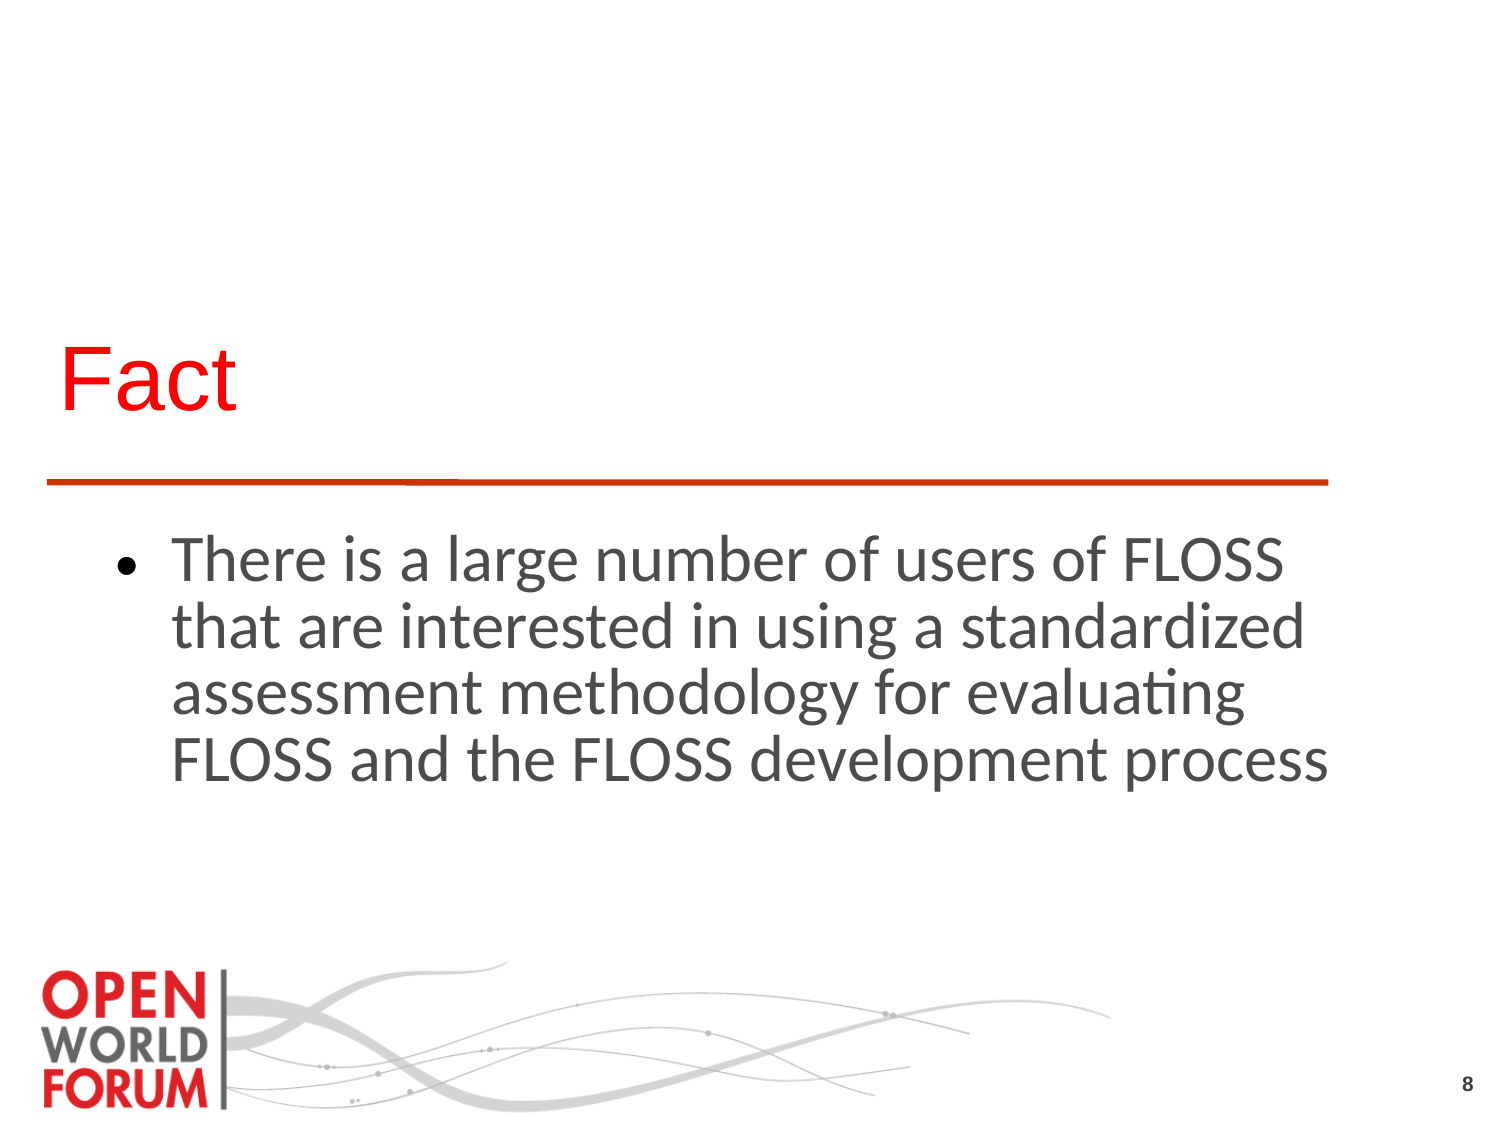

# Fact
There is a large number of users of FLOSS that are interested in using a standardized assessment methodology for evaluating FLOSS and the FLOSS development process
8